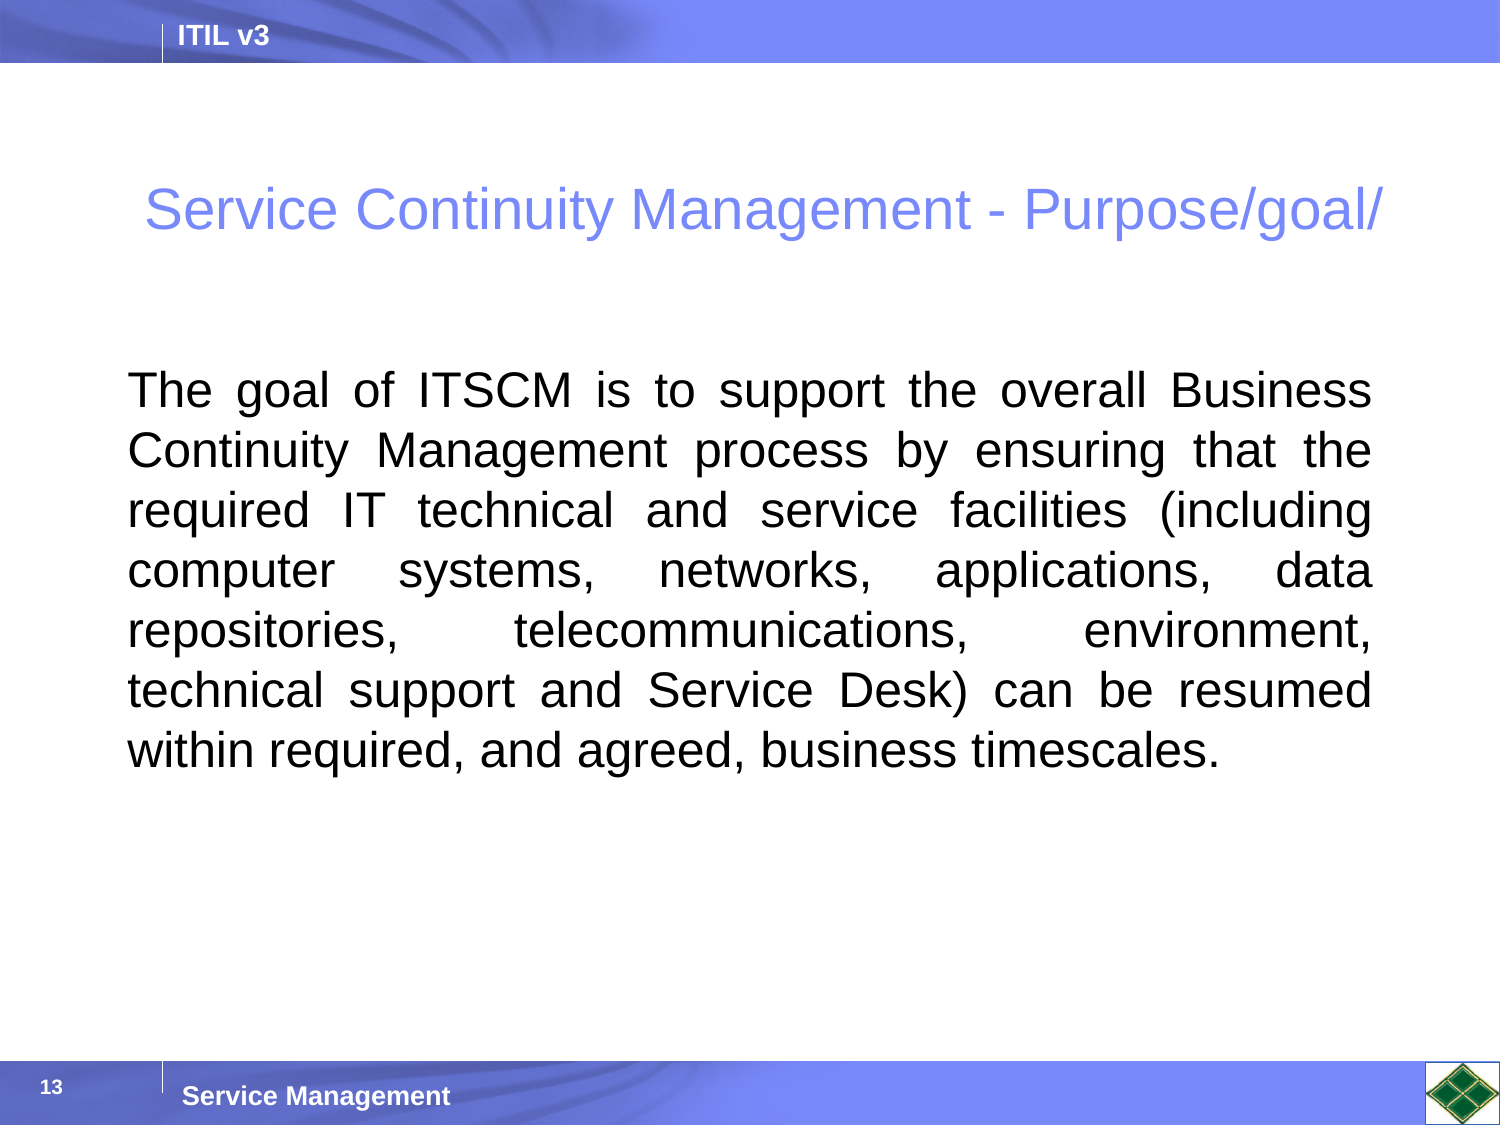

Service Continuity Management - Purpose/goal/
The goal of ITSCM is to support the overall Business Continuity Management process by ensuring that the required IT technical and service facilities (including computer systems, networks, applications, data repositories, telecommunications, environment, technical support and Service Desk) can be resumed within required, and agreed, business timescales.